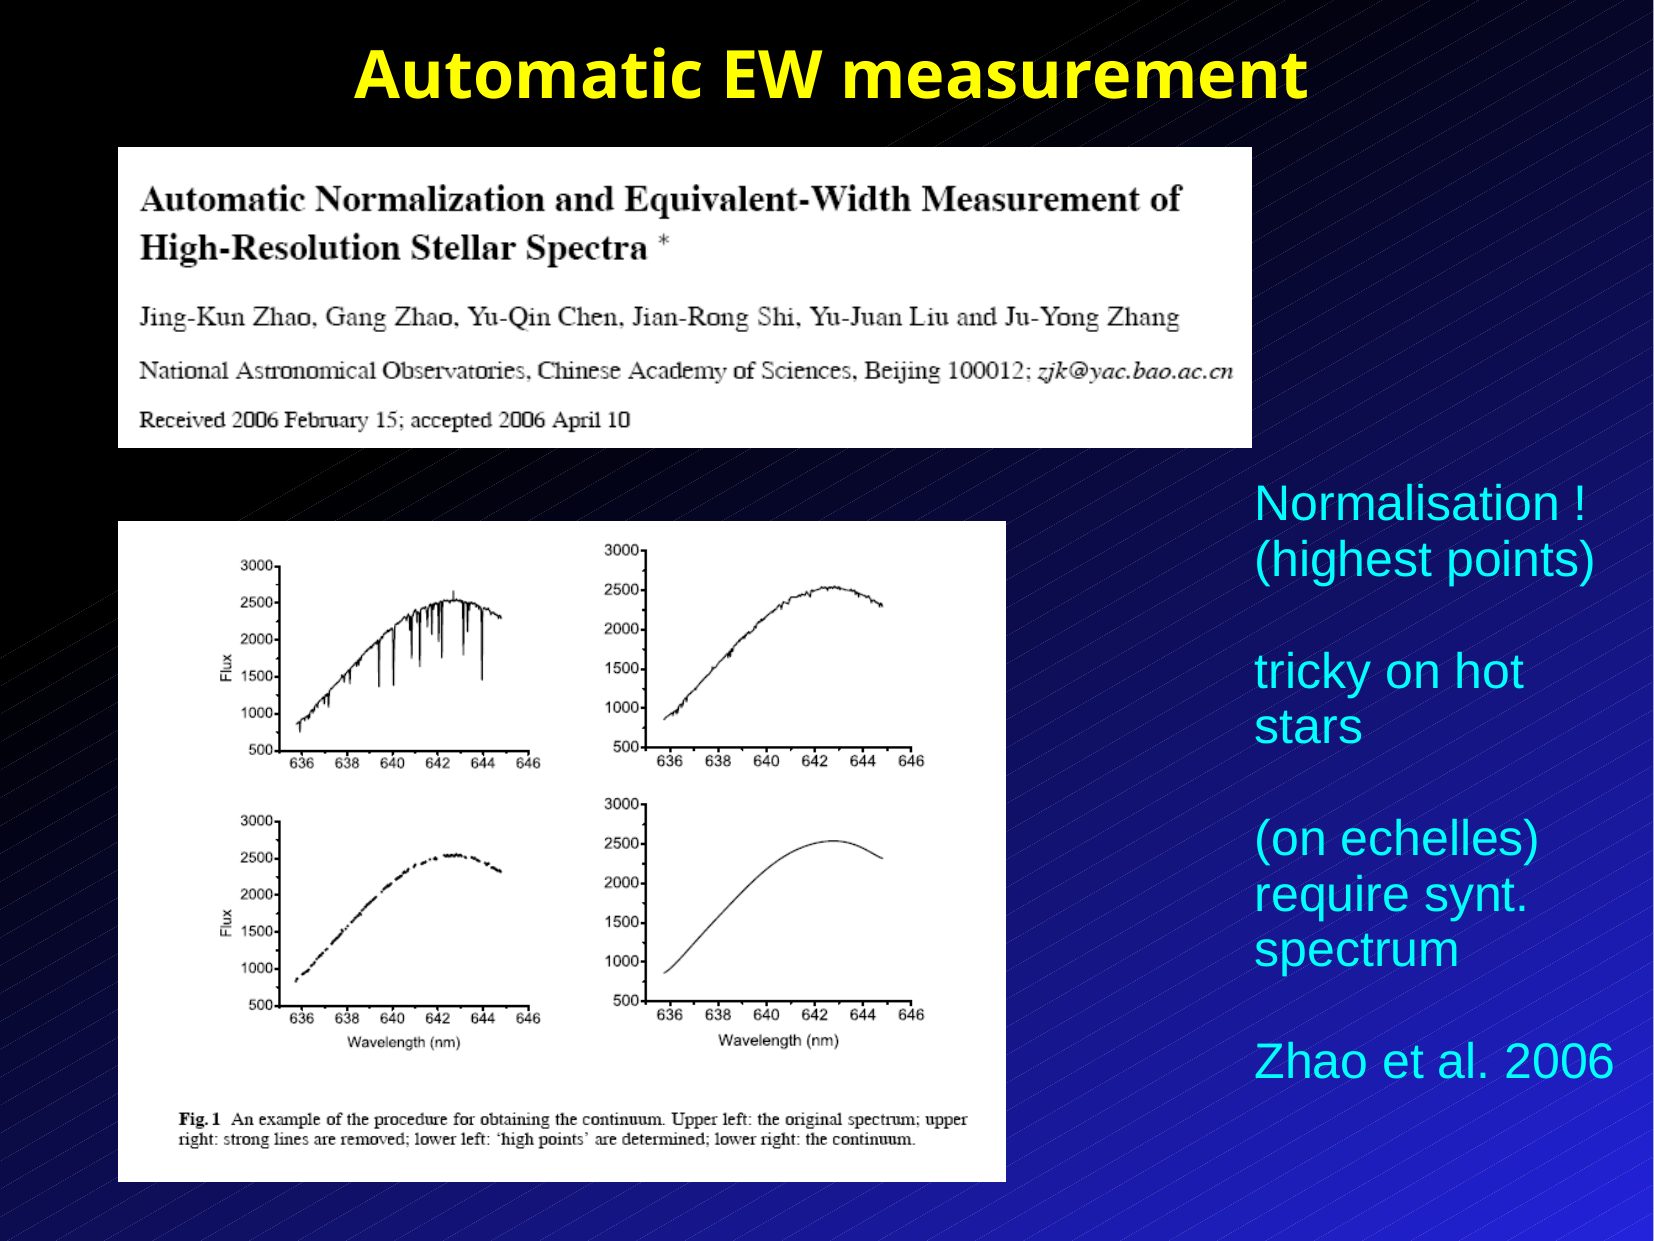

# Automatic EW measurement
Normalisation !
(highest points)
tricky on hot stars
(on echelles) require synt. spectrum
Zhao et al. 2006